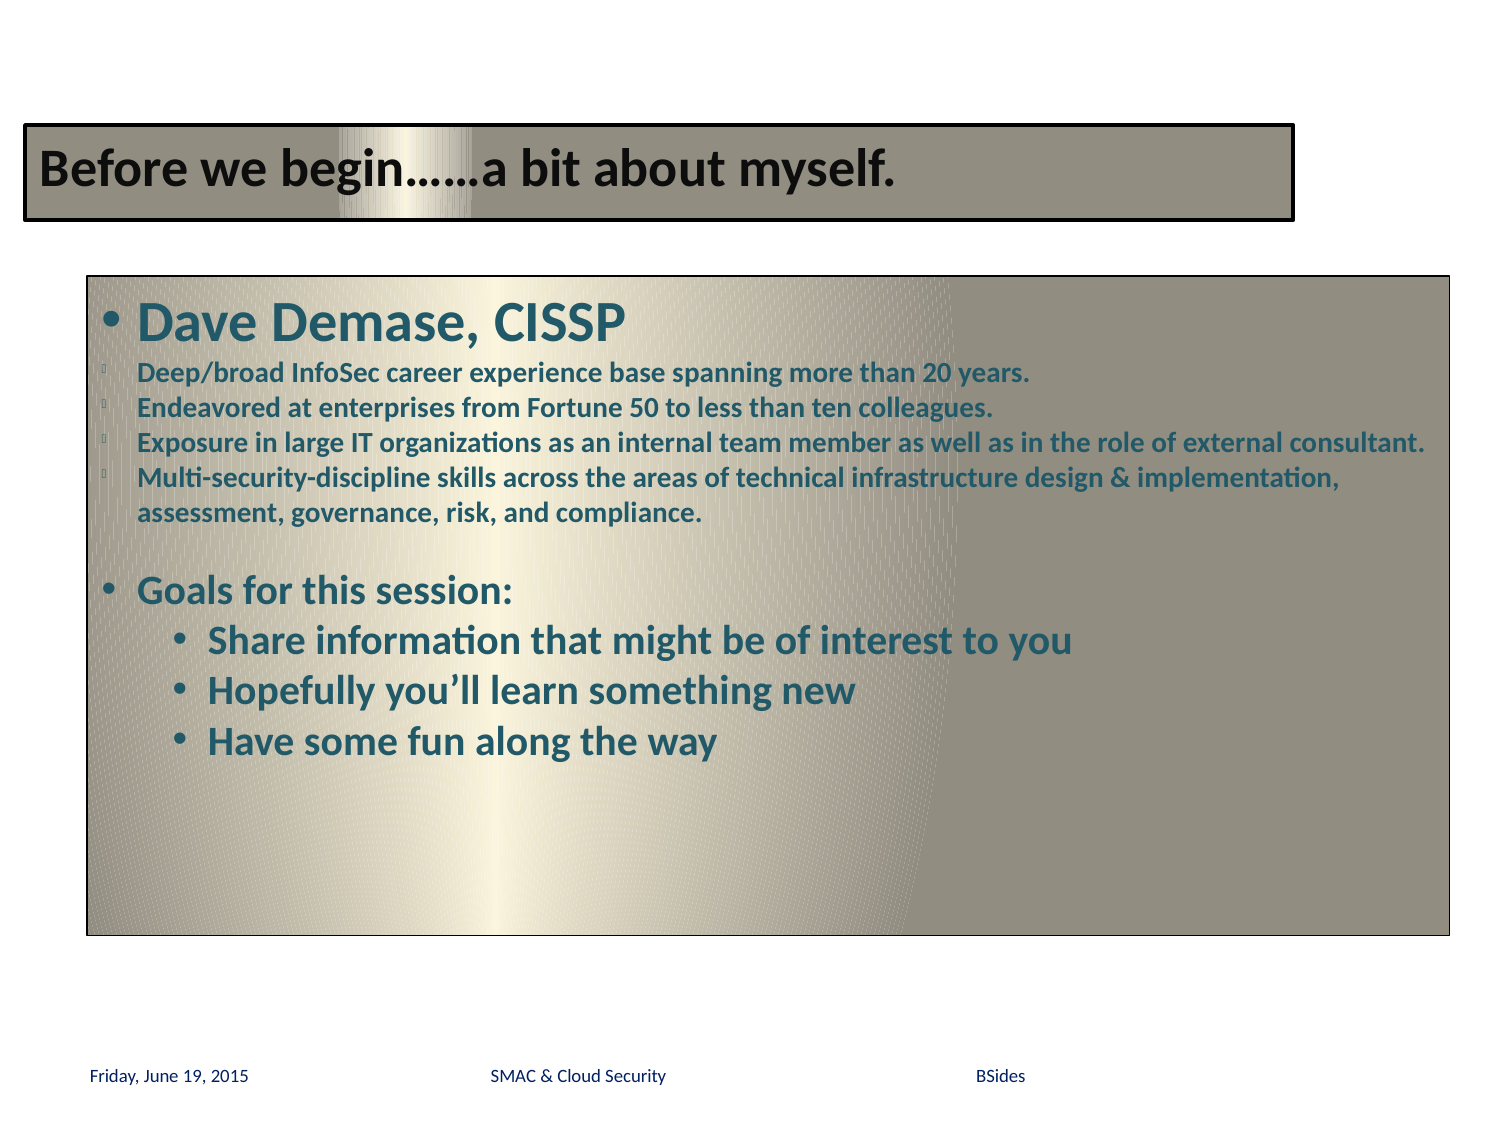

Before we begin……a bit about myself.
Dave Demase, CISSP
Deep/broad InfoSec career experience base spanning more than 20 years.
Endeavored at enterprises from Fortune 50 to less than ten colleagues.
Exposure in large IT organizations as an internal team member as well as in the role of external consultant.
Multi-security-discipline skills across the areas of technical infrastructure design & implementation, assessment, governance, risk, and compliance.
Goals for this session:
Share information that might be of interest to you
Hopefully you’ll learn something new
Have some fun along the way
Friday, June 19, 2015 SMAC & Cloud Security BSides